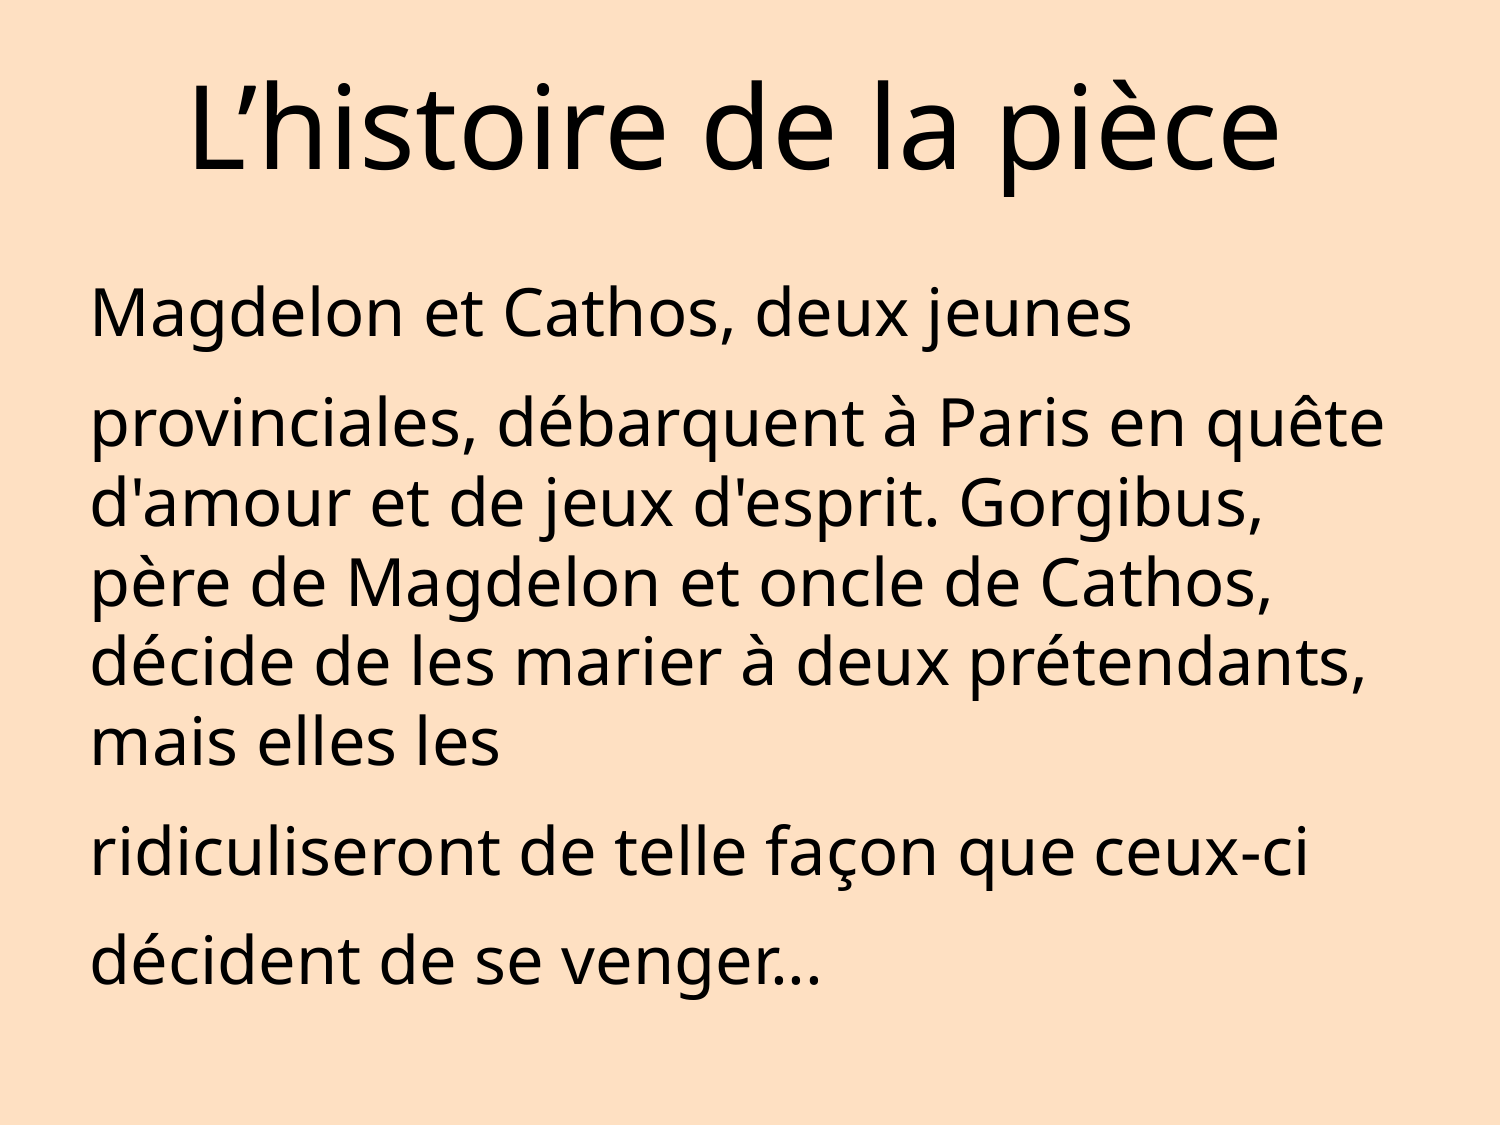

# L’histoire de la pièce
Magdelon et Cathos, deux jeunes
provinciales, débarquent à Paris en quête d'amour et de jeux d'esprit. Gorgibus, père de Magdelon et oncle de Cathos, décide de les marier à deux prétendants, mais elles les
ridiculiseront de telle façon que ceux-ci
décident de se venger...